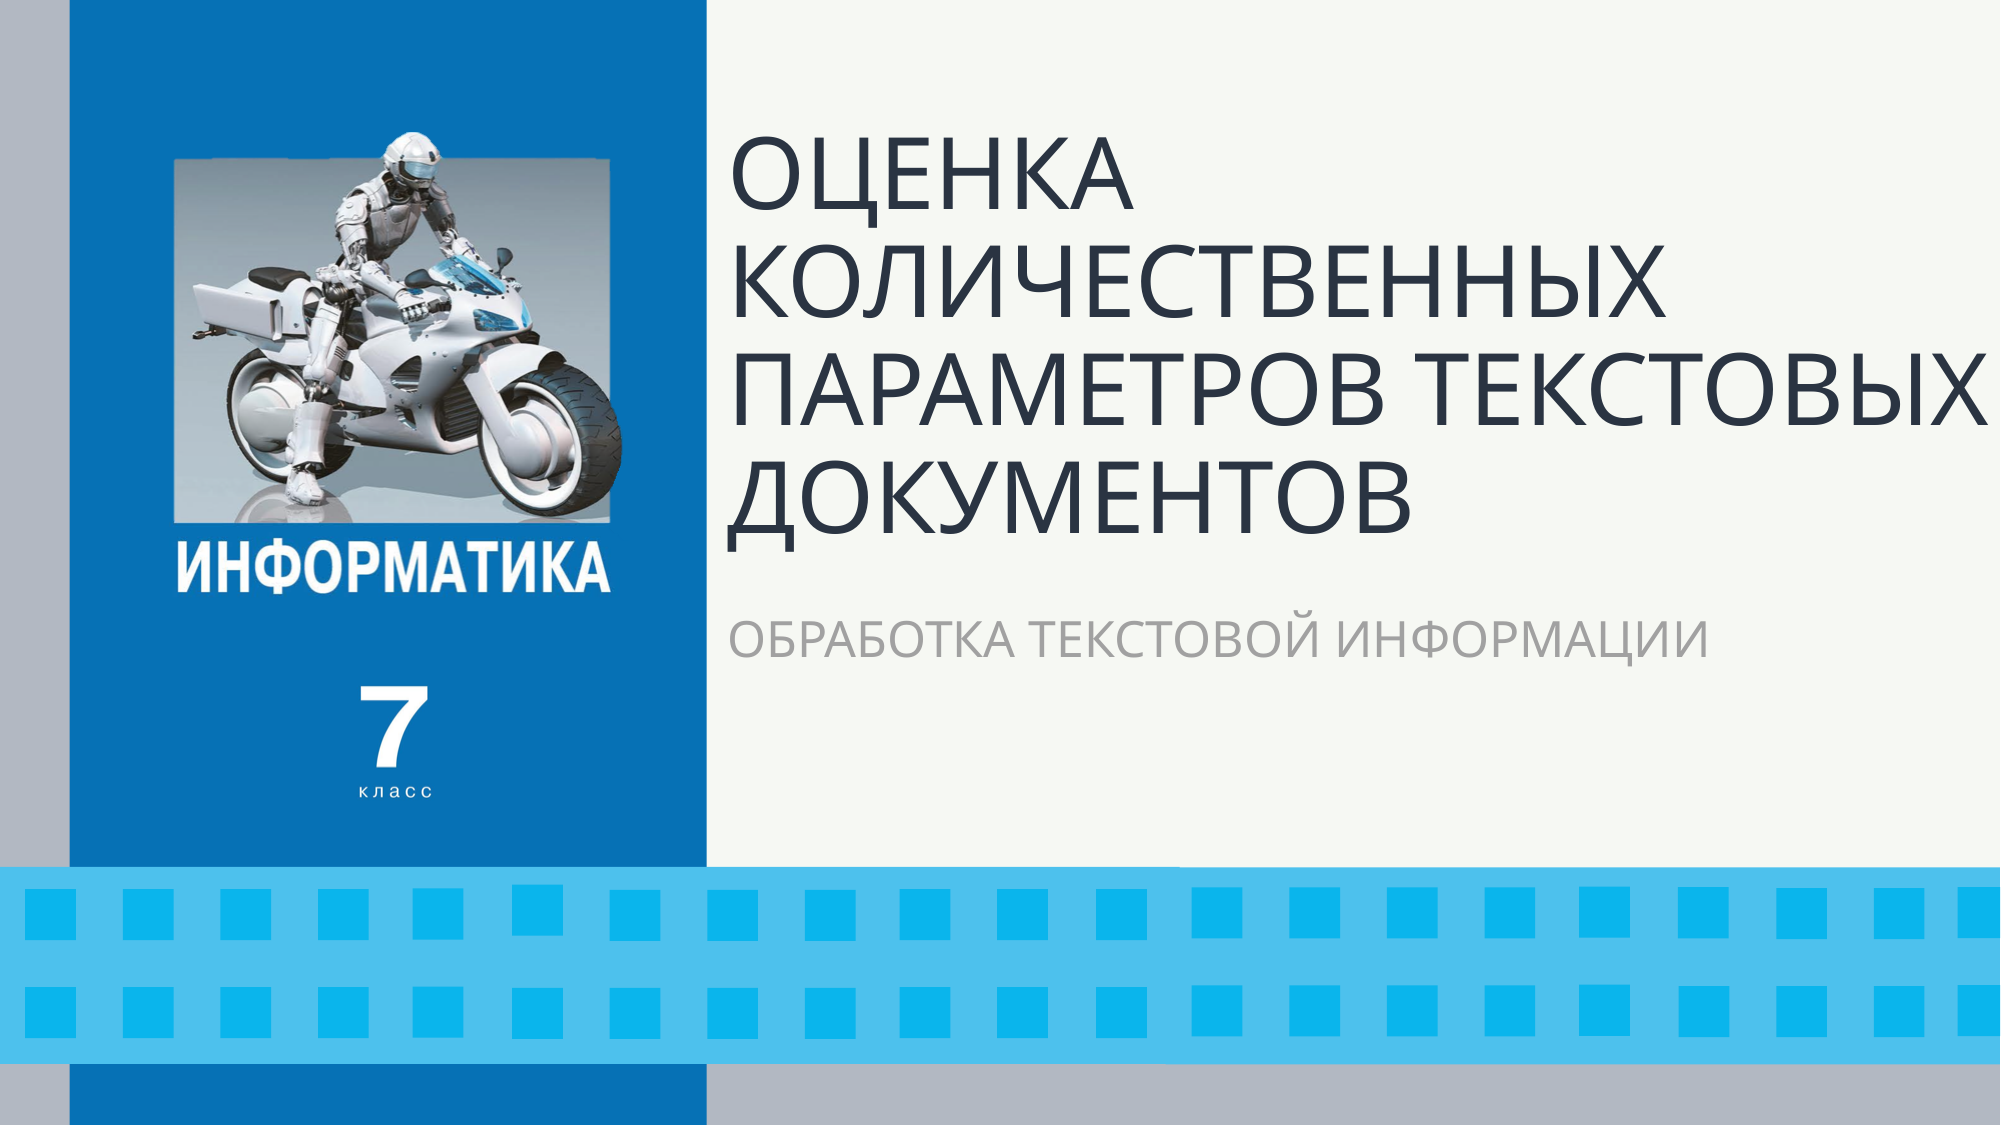

# ОЦЕНКА КОЛИЧЕСТВЕННЫХ ПАРАМЕТРОВ ТЕКСТОВЫХ ДОКУМЕНТОВ
ОБРАБОТКА ТЕКСТОВОЙ ИНФОРМАЦИИ